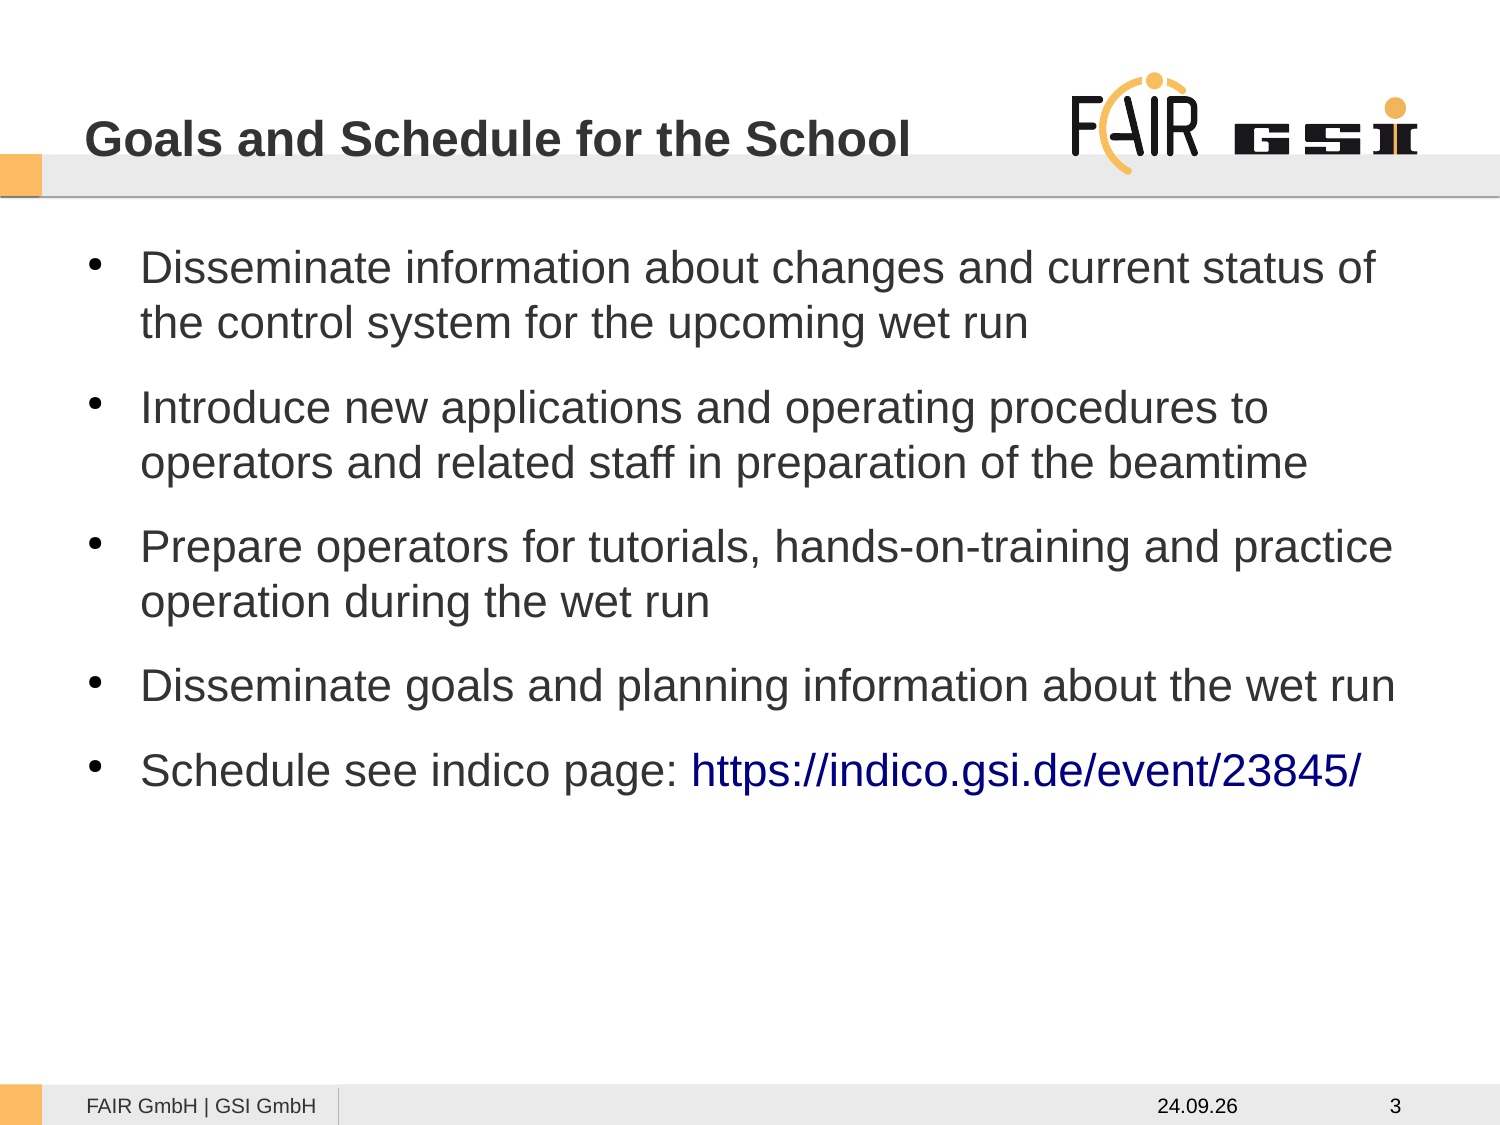

# Goals and Schedule for the School
Disseminate information about changes and current status of the control system for the upcoming wet run
Introduce new applications and operating procedures to operators and related staff in preparation of the beamtime
Prepare operators for tutorials, hands-on-training and practice operation during the wet run
Disseminate goals and planning information about the wet run
Schedule see indico page: https://indico.gsi.de/event/23845/